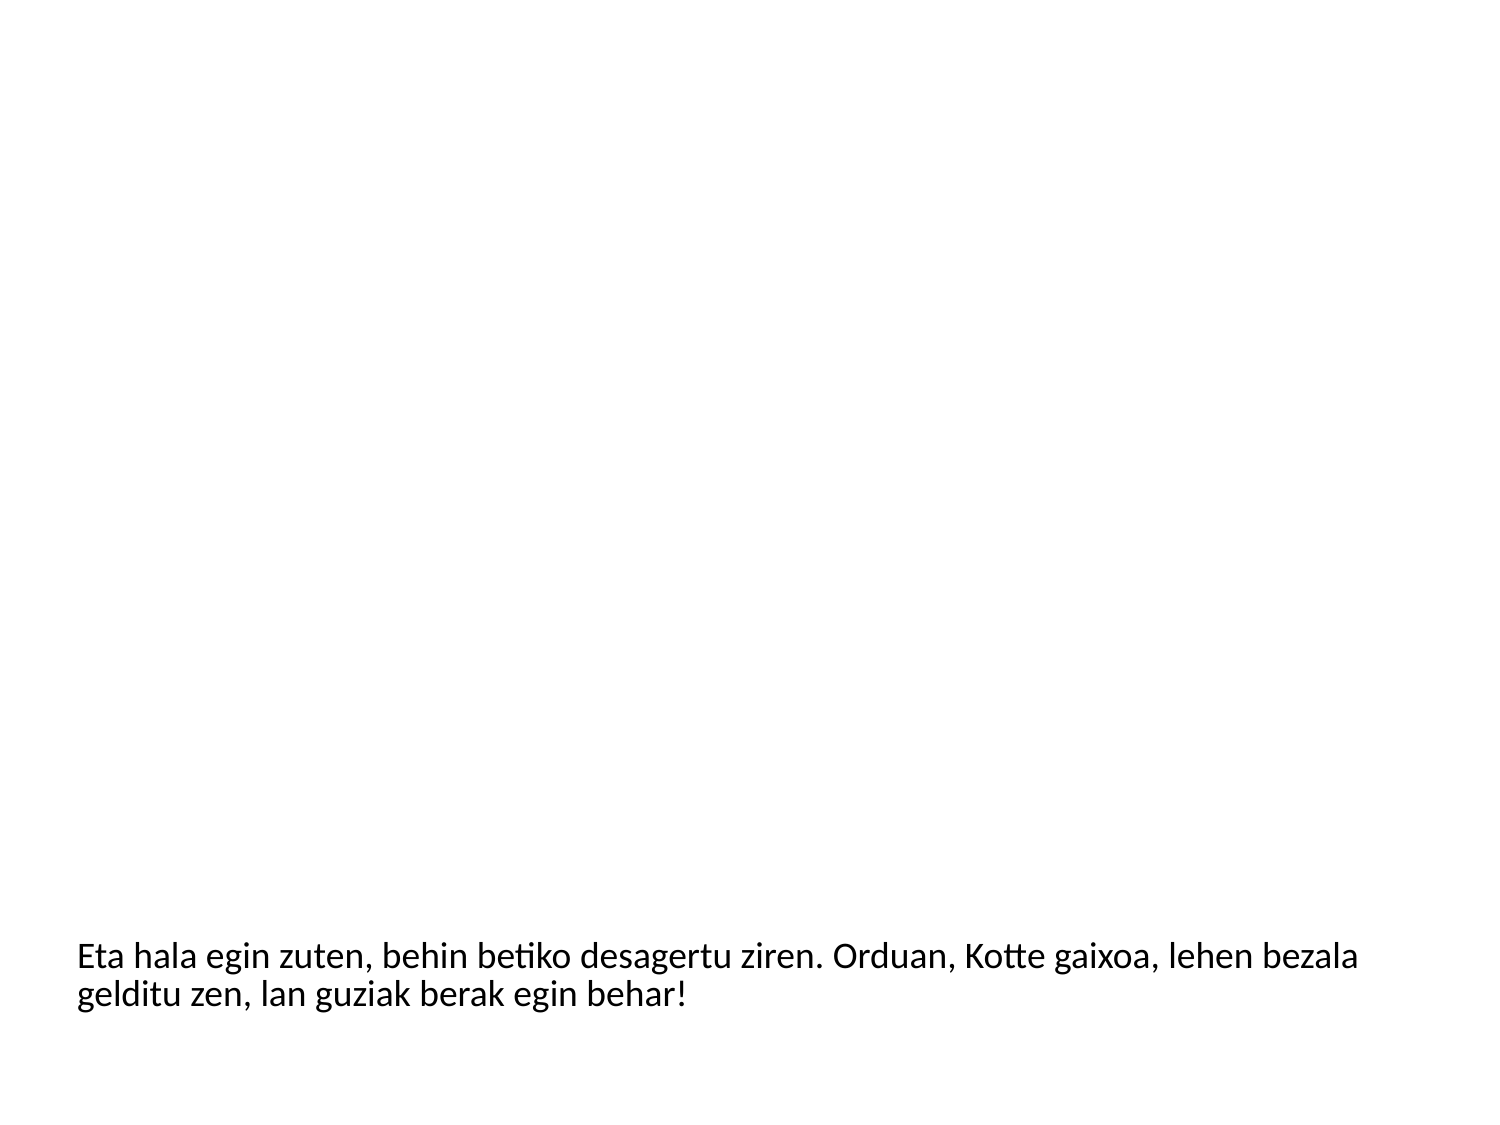

Eta hala egin zuten, behin betiko desagertu ziren. Orduan, Kotte gaixoa, lehen bezala
gelditu zen, lan guziak berak egin behar!